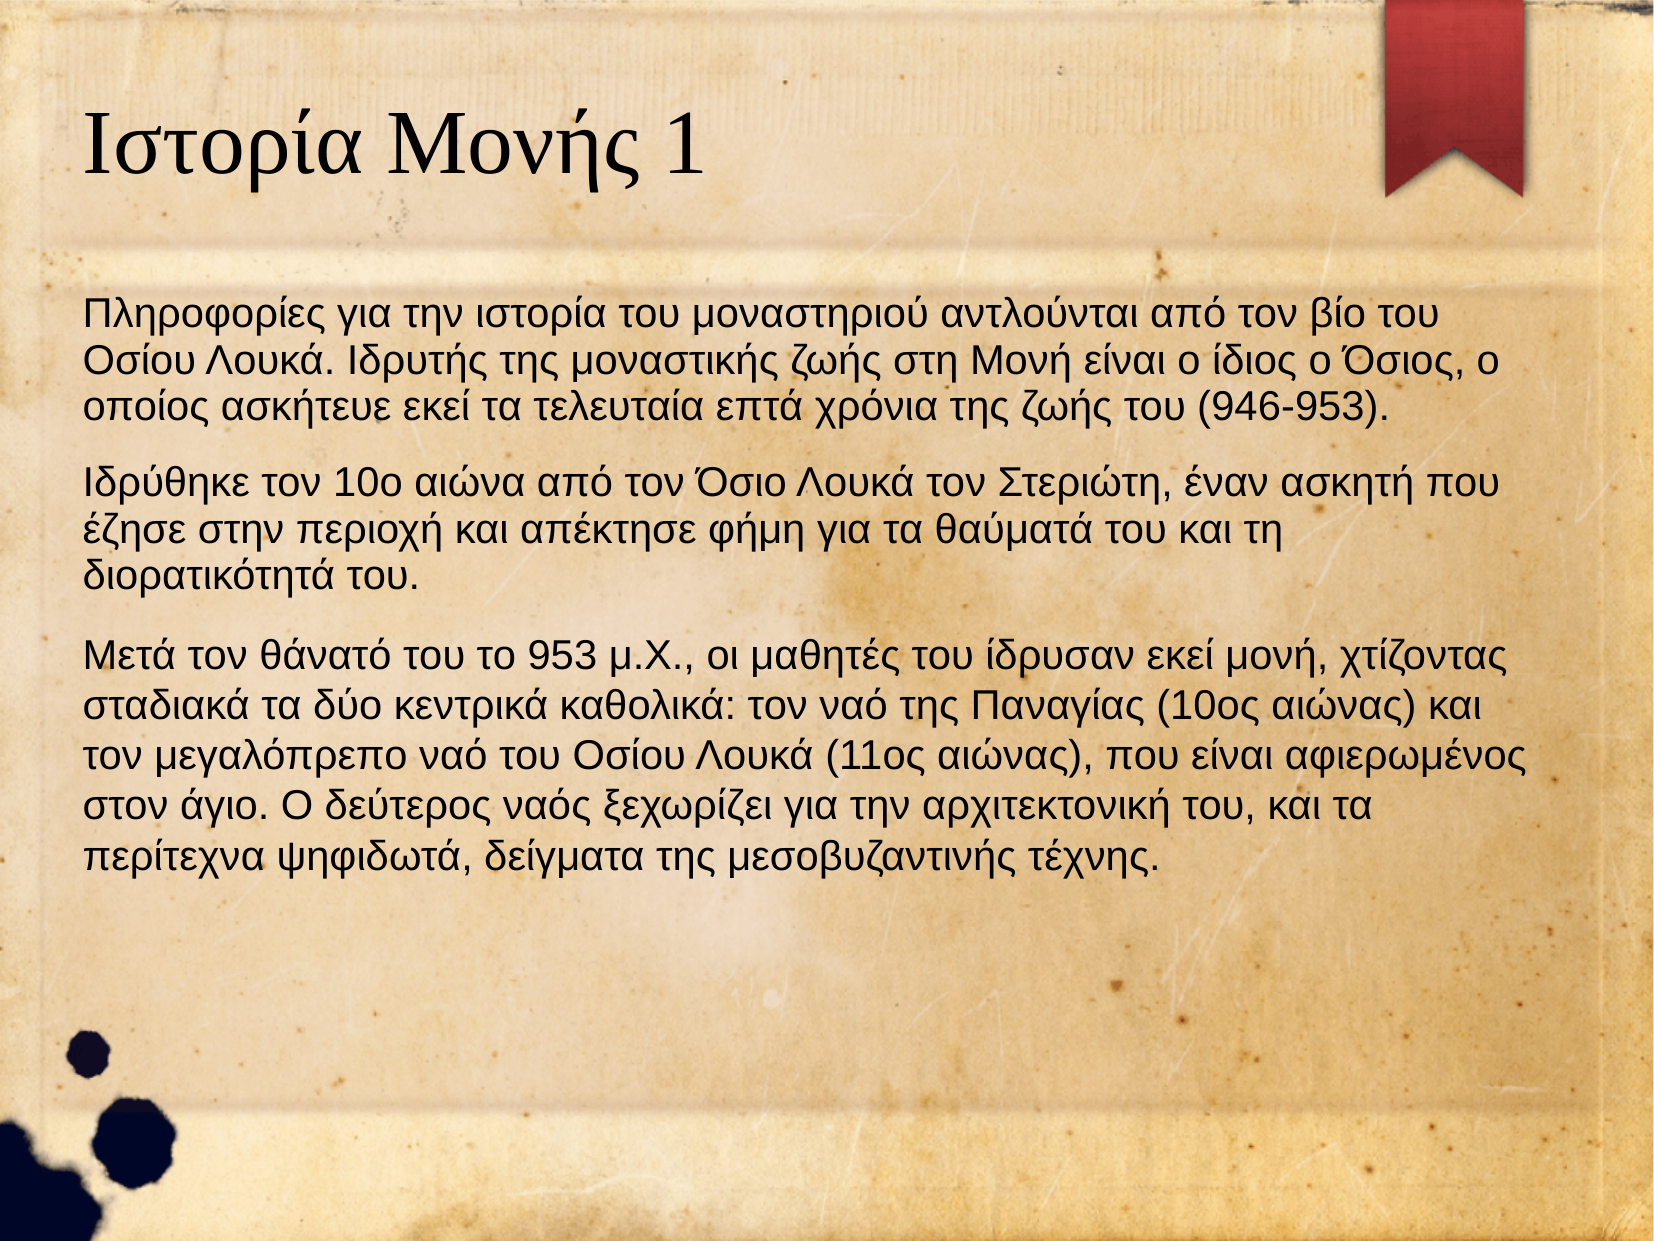

# Ιστορία Μονής 1
Πληροφορίες για την ιστορία του μοναστηριού αντλούνται από τον βίο του Οσίου Λουκά. Ιδρυτής της μοναστικής ζωής στη Μονή είναι ο ίδιος ο Όσιος, ο οποίος ασκήτευε εκεί τα τελευταία επτά χρόνια της ζωής του (946-953).
Ιδρύθηκε τον 10ο αιώνα από τον Όσιο Λουκά τον Στεριώτη, έναν ασκητή που έζησε στην περιοχή και απέκτησε φήμη για τα θαύματά του και τη διορατικότητά του.
Μετά τον θάνατό του το 953 μ.Χ., οι μαθητές του ίδρυσαν εκεί μονή, χτίζοντας σταδιακά τα δύο κεντρικά καθολικά: τον ναό της Παναγίας (10ος αιώνας) και τον μεγαλόπρεπο ναό του Οσίου Λουκά (11ος αιώνας), που είναι αφιερωμένος στον άγιο. Ο δεύτερος ναός ξεχωρίζει για την αρχιτεκτονική του, και τα περίτεχνα ψηφιδωτά, δείγματα της μεσοβυζαντινής τέχνης.